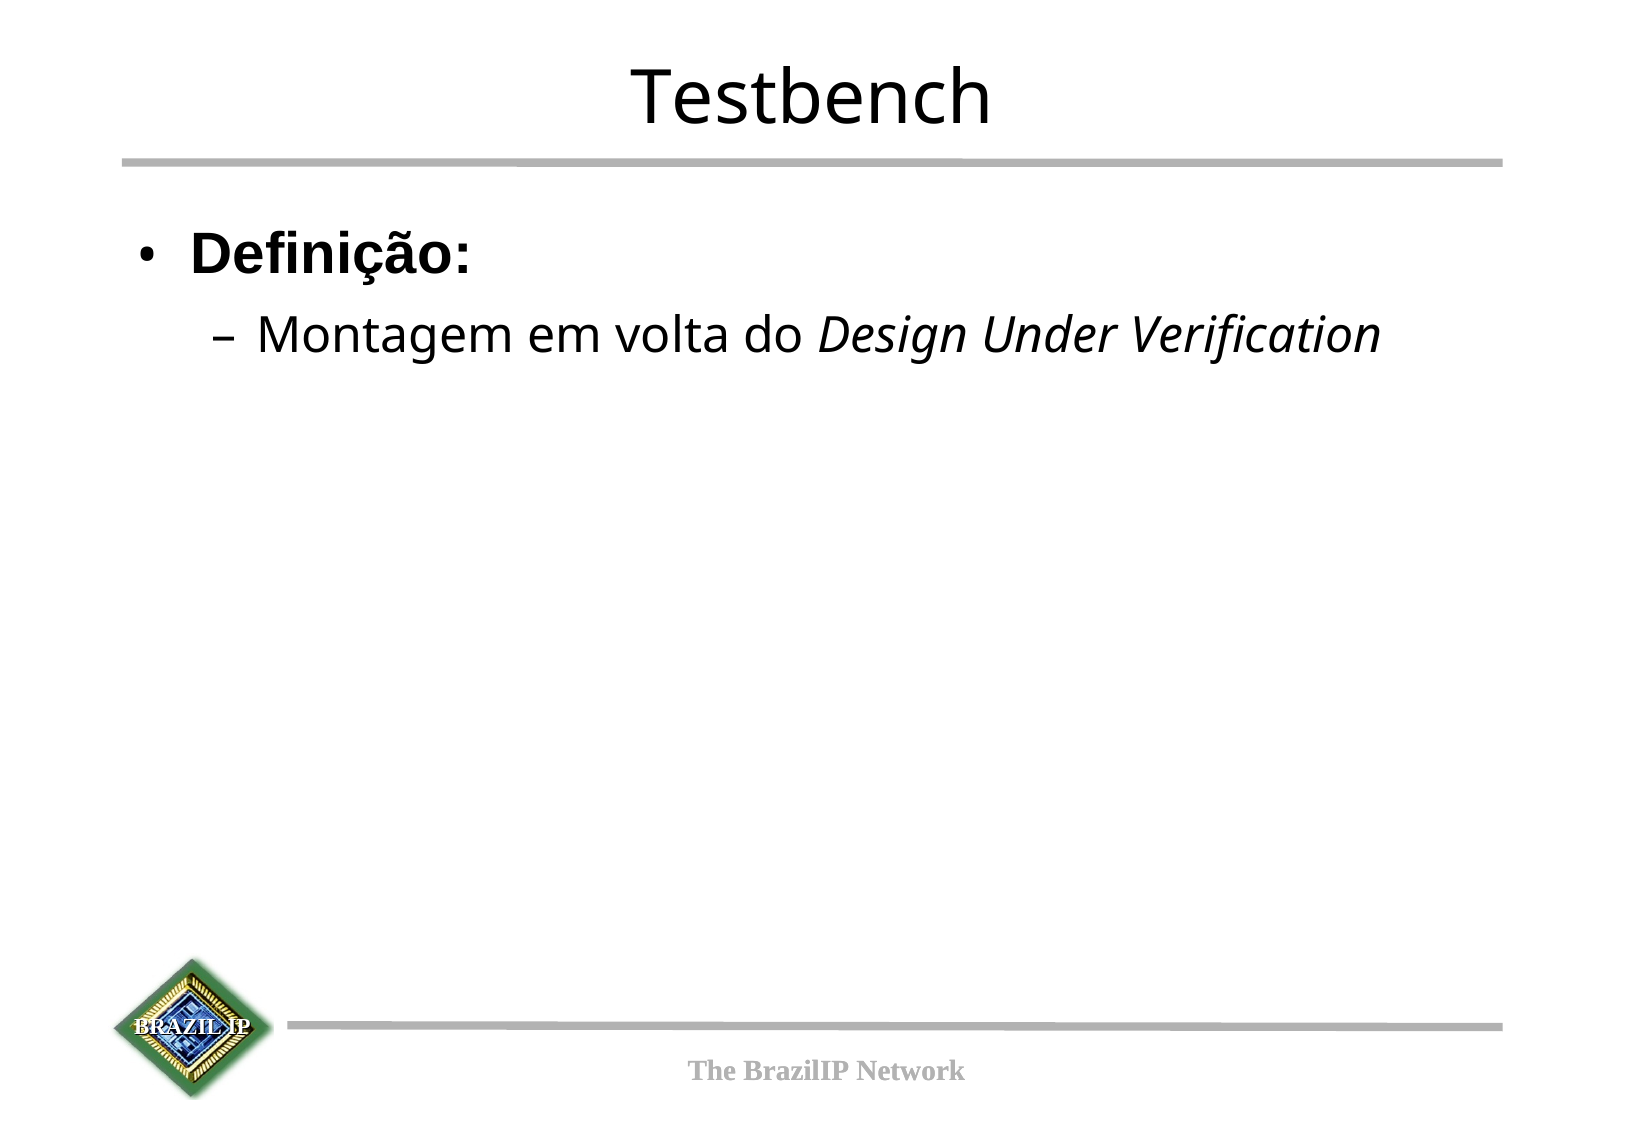

# Testbench
Definição:
Montagem em volta do Design Under Verification